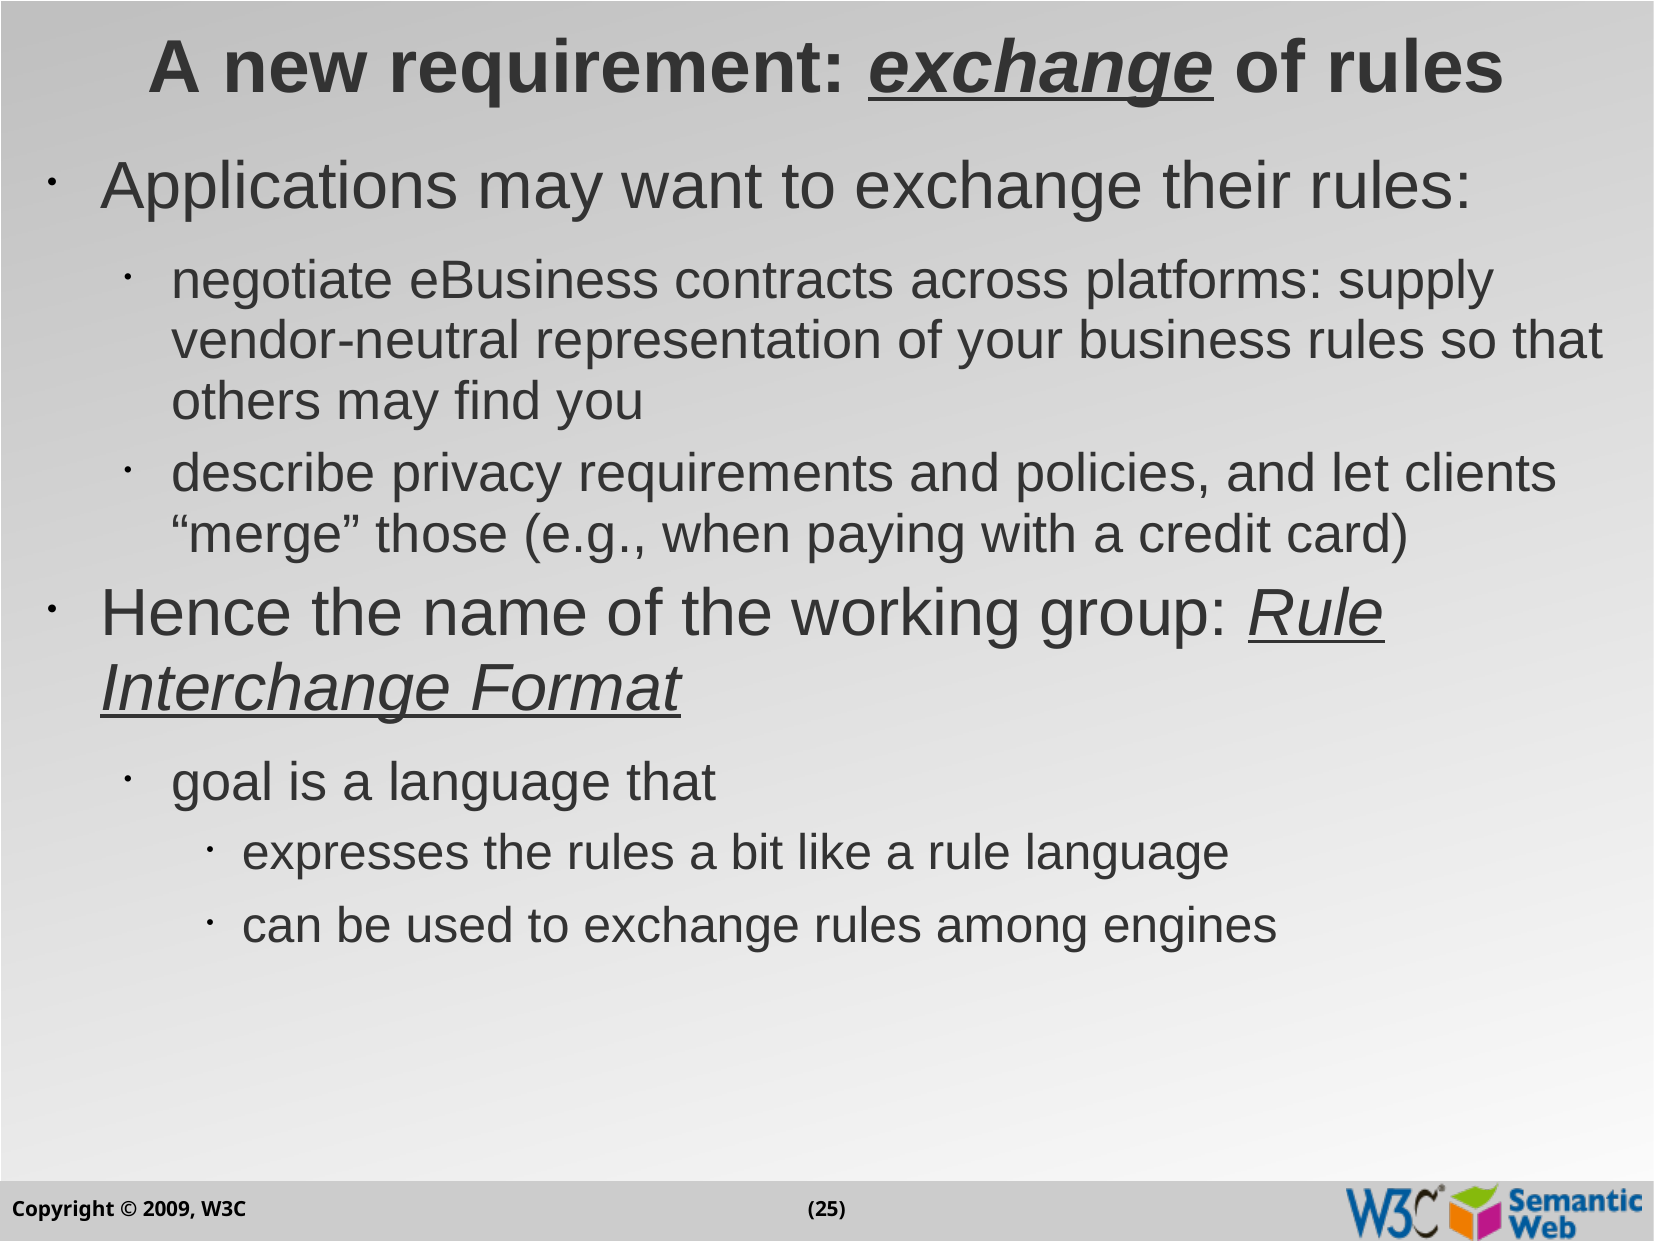

# A new requirement: exchange of rules
Applications may want to exchange their rules:
negotiate eBusiness contracts across platforms: supply vendor-neutral representation of your business rules so that others may find you
describe privacy requirements and policies, and let clients “merge” those (e.g., when paying with a credit card)
Hence the name of the working group: Rule Interchange Format
goal is a language that
expresses the rules a bit like a rule language
can be used to exchange rules among engines